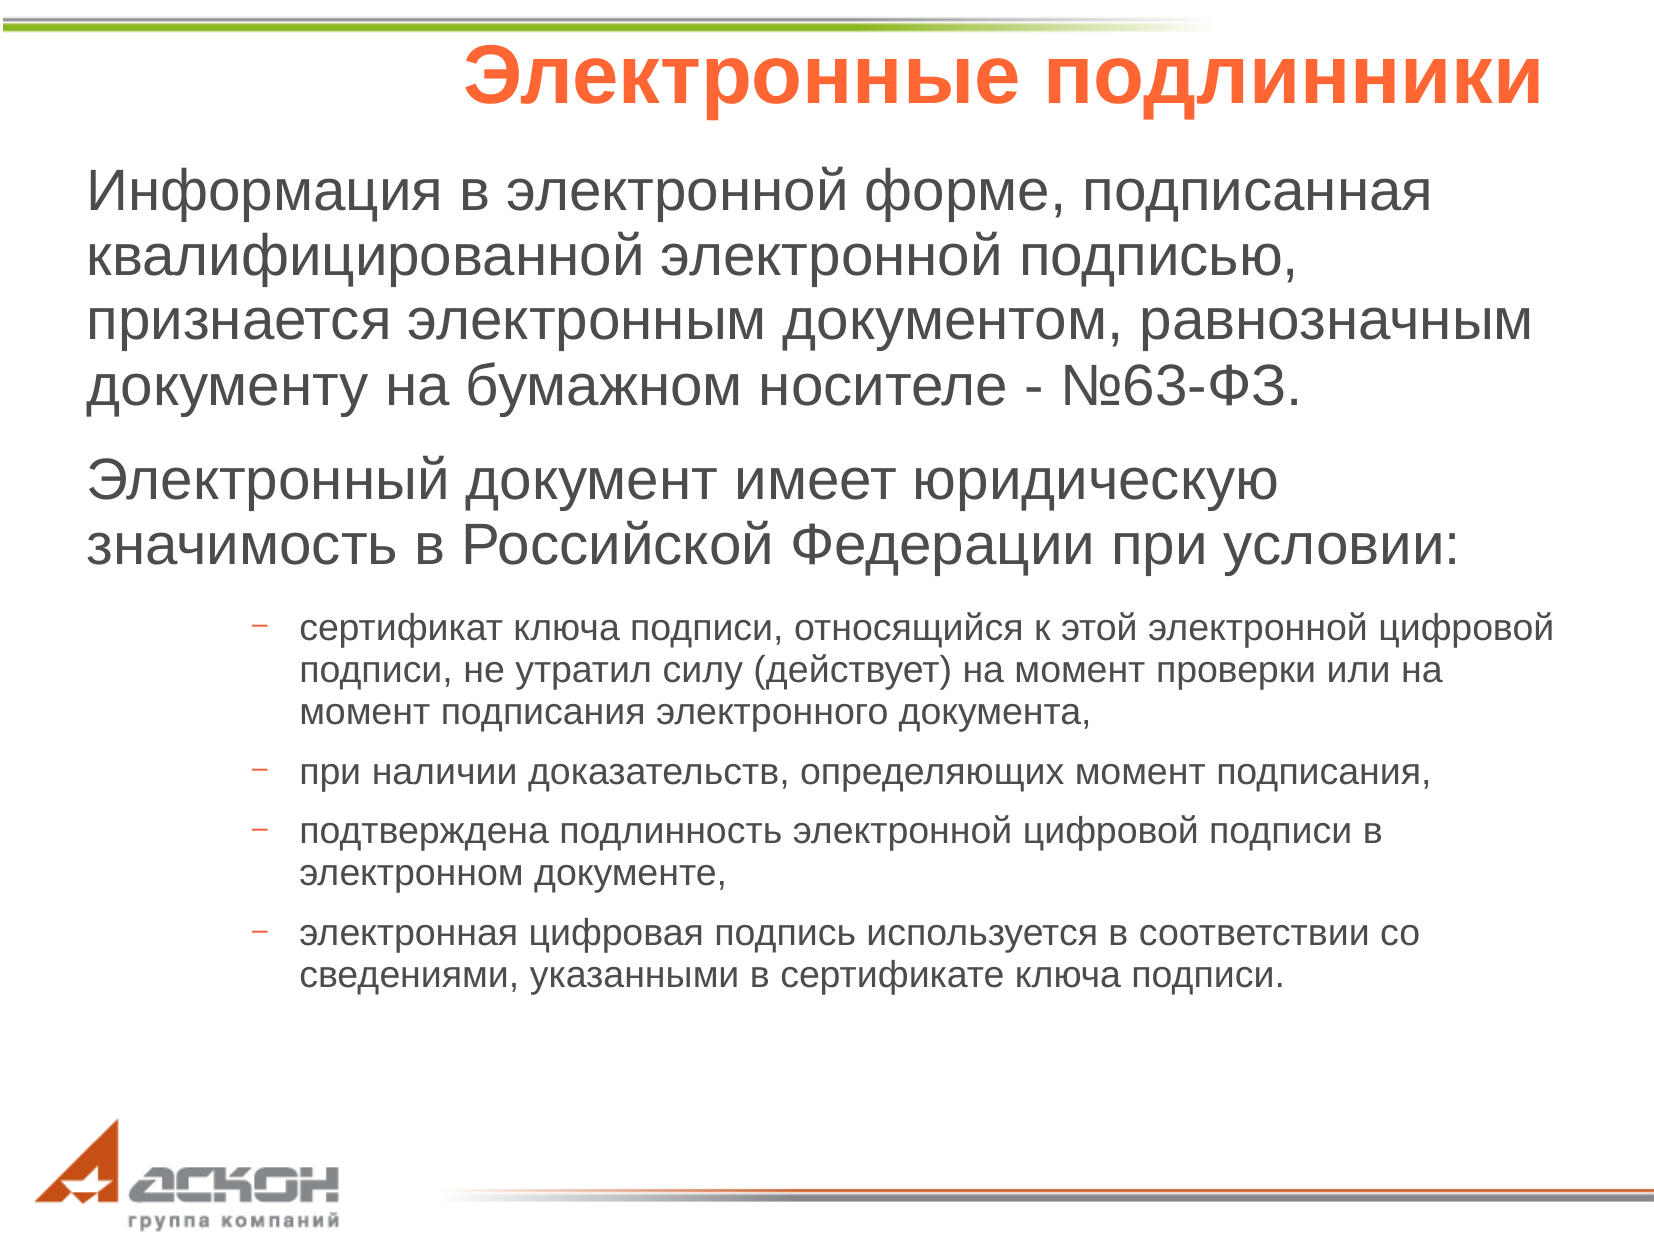

# Электронные подлинники
Информация в электронной форме, подписанная квалифицированной электронной подписью, признается электронным документом, равнозначным документу на бумажном носителе - №63-ФЗ.
Электронный документ имеет юридическую значимость в Российской Федерации при условии:
сертификат ключа подписи, относящийся к этой электронной цифровой подписи, не утратил силу (действует) на момент проверки или на момент подписания электронного документа,
при наличии доказательств, определяющих момент подписания,
подтверждена подлинность электронной цифровой подписи в электронном документе,
электронная цифровая подпись используется в соответствии со сведениями, указанными в сертификате ключа подписи.